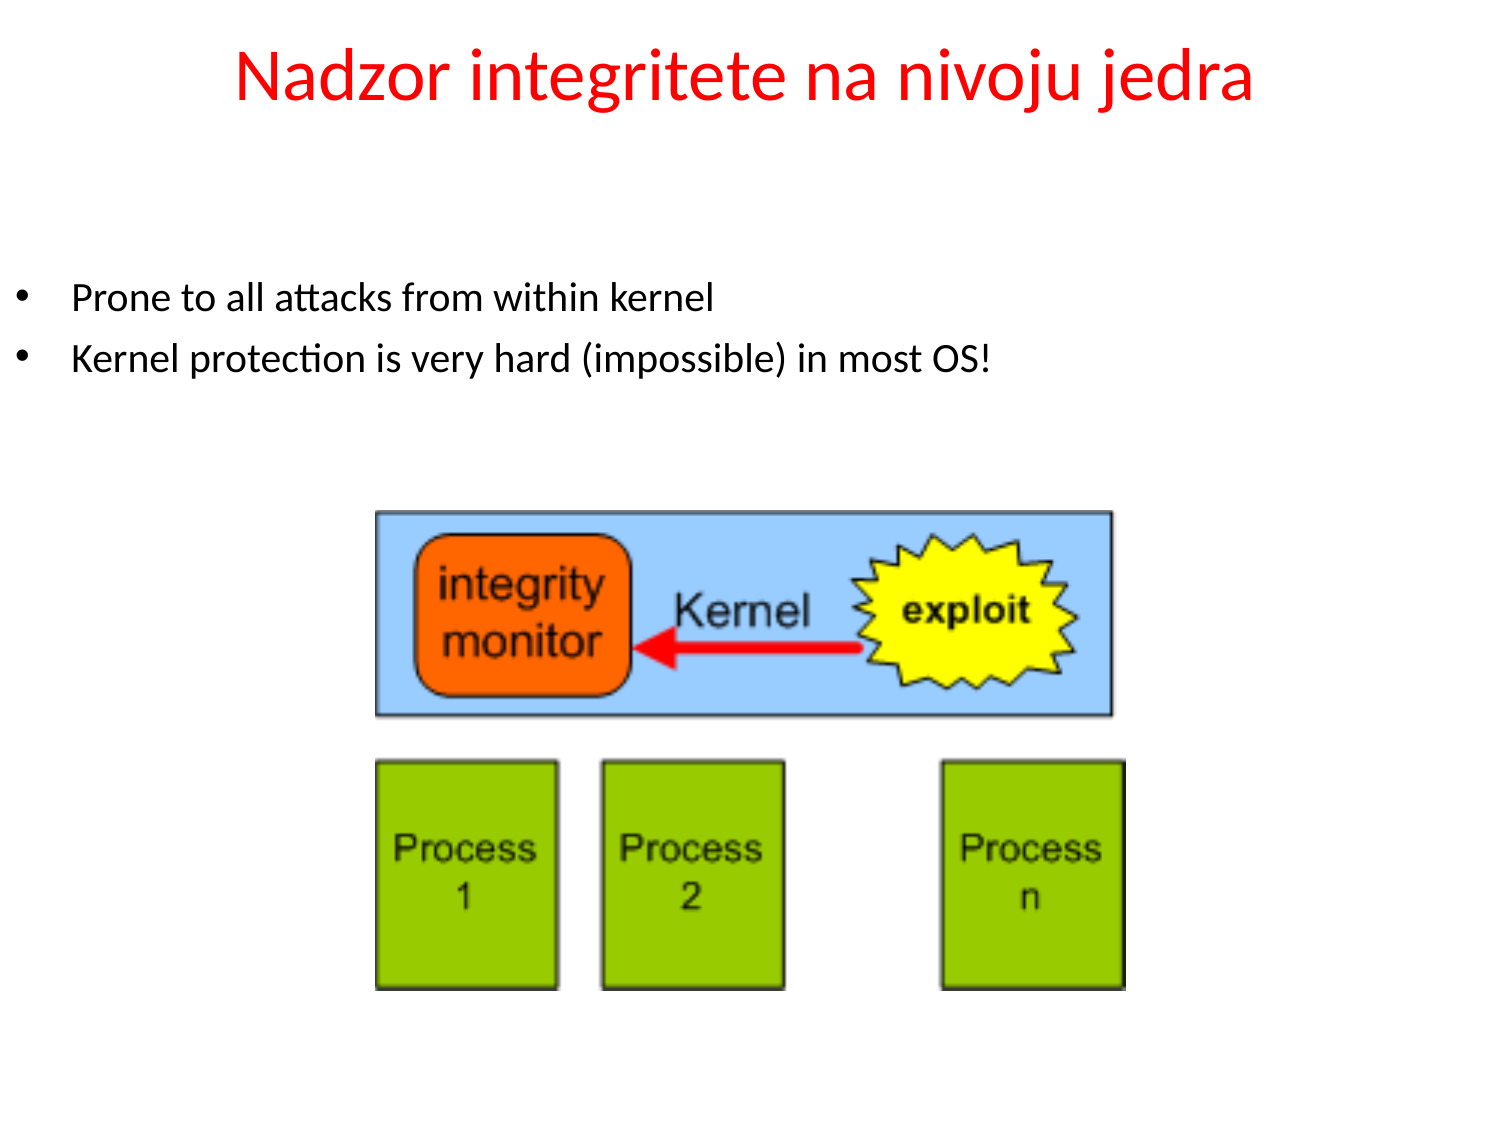

# Nadzor integritete na nivoju jedra
Prone to all attacks from within kernel
Kernel protection is very hard (impossible) in most OS!